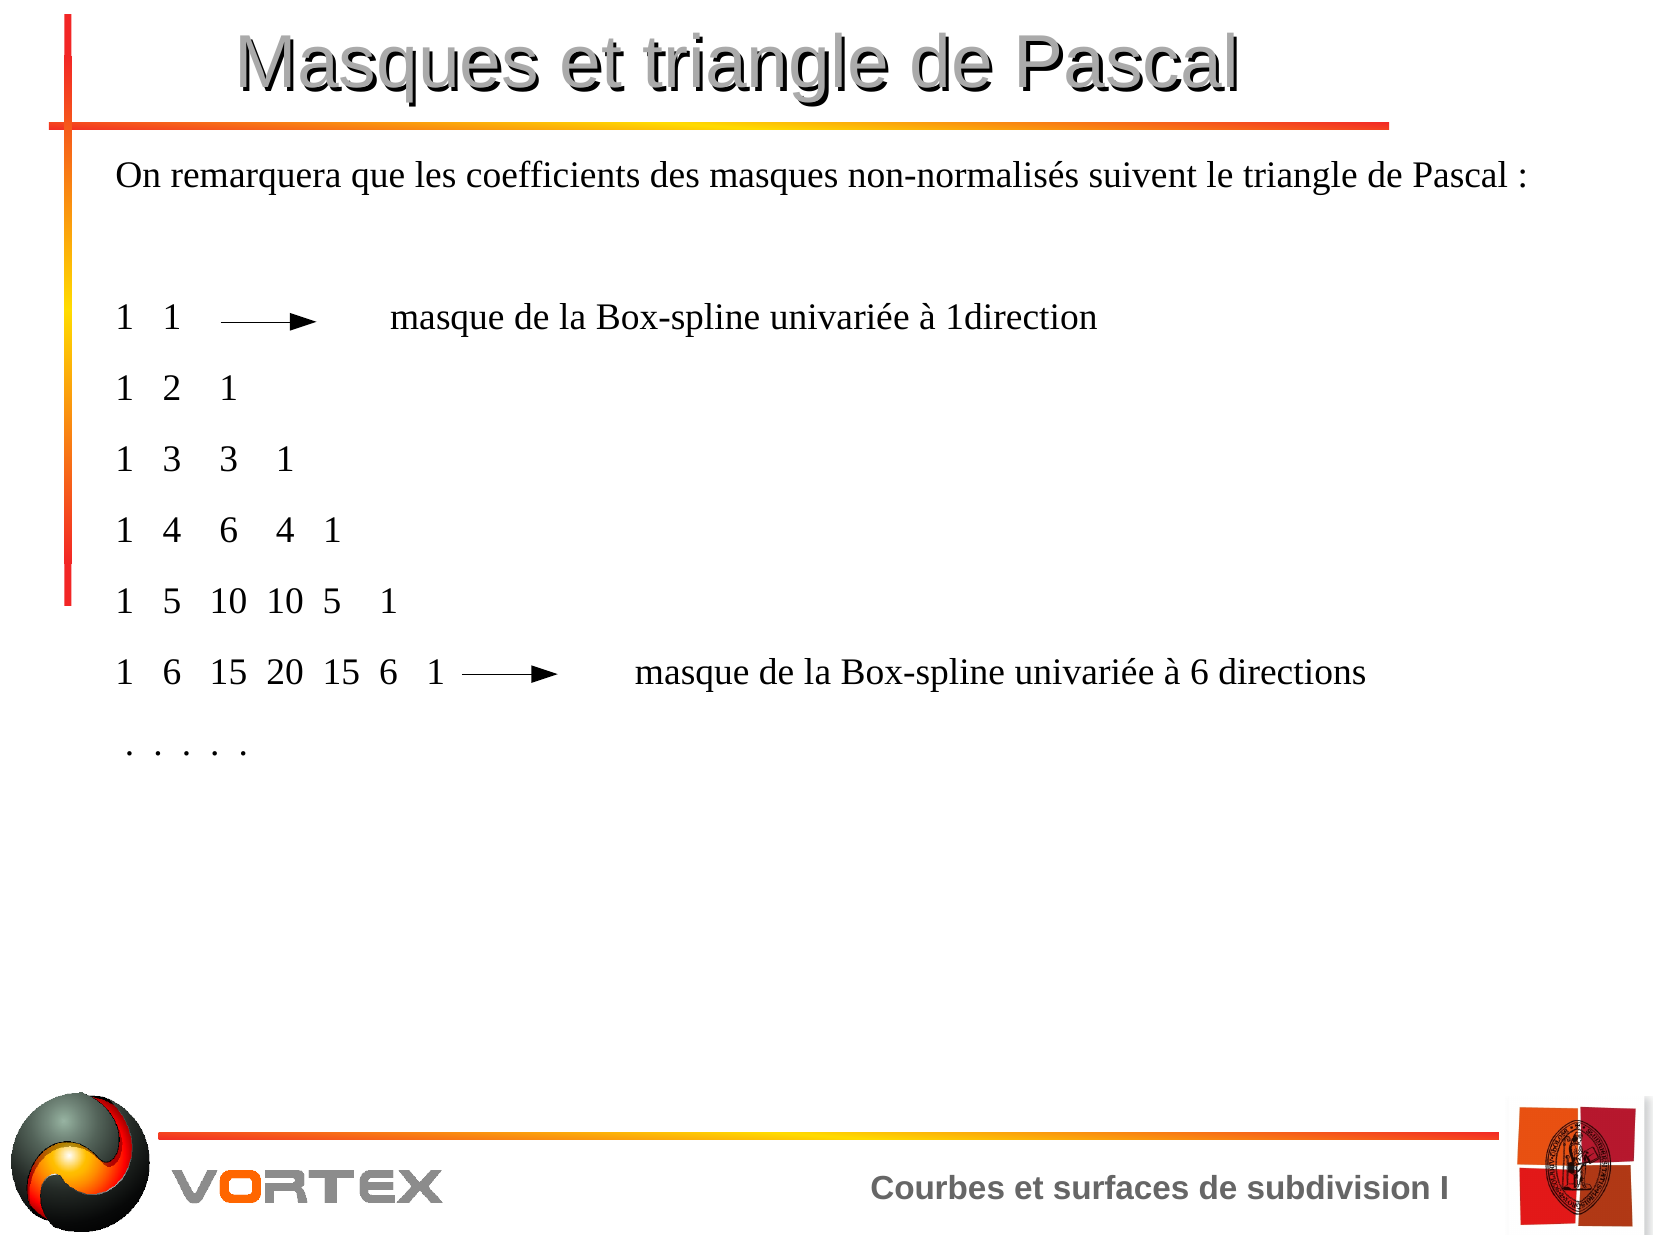

# Masques et triangle de Pascal
On remarquera que les coefficients des masques non-normalisés suivent le triangle de Pascal :
1 1 masque de la Box-spline univariée à 1direction
1 2 1
1 3 3 1
1 4 6 4 1
1 5 10 10 5 1
1 6 15 20 15 6 1 masque de la Box-spline univariée à 6 directions
 . . . . .